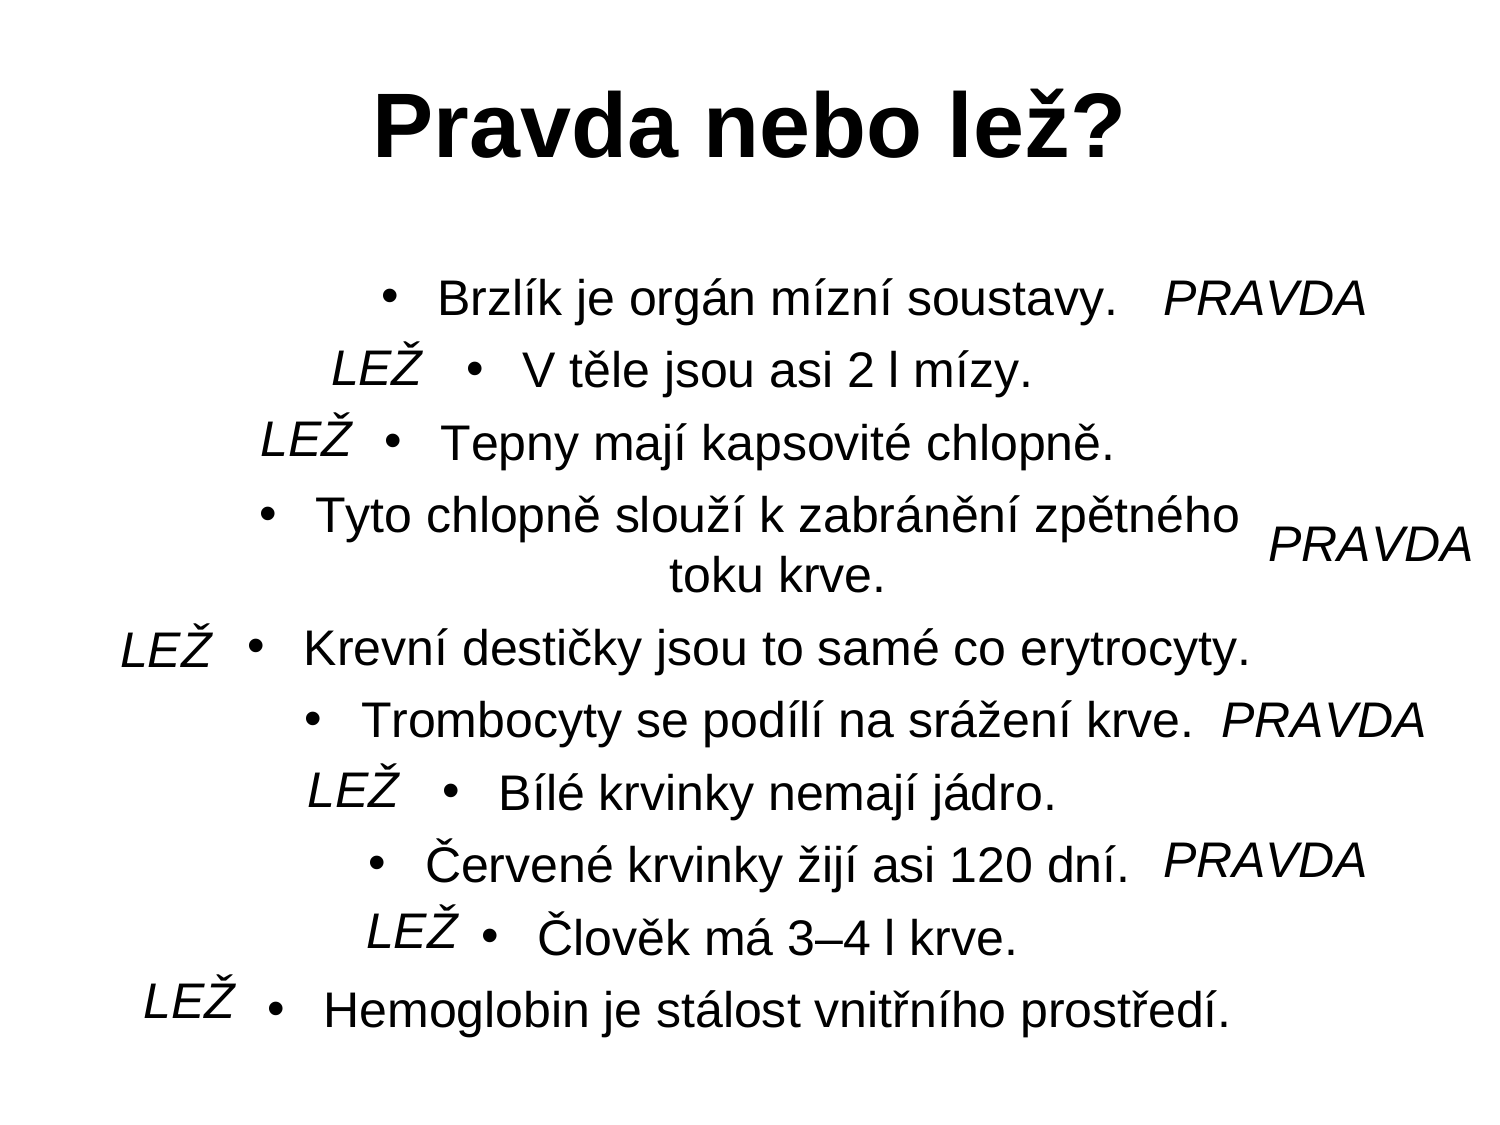

Pravda nebo lež?
Brzlík je orgán mízní soustavy.
V těle jsou asi 2 l mízy.
Tepny mají kapsovité chlopně.
Tyto chlopně slouží k zabránění zpětného toku krve.
Krevní destičky jsou to samé co erytrocyty.
Trombocyty se podílí na srážení krve.
Bílé krvinky nemají jádro.
Červené krvinky žijí asi 120 dní.
Člověk má 3–4 l krve.
Hemoglobin je stálost vnitřního prostředí.
PRAVDA
LEŽ
LEŽ
PRAVDA
LEŽ
PRAVDA
LEŽ
PRAVDA
LEŽ
LEŽ